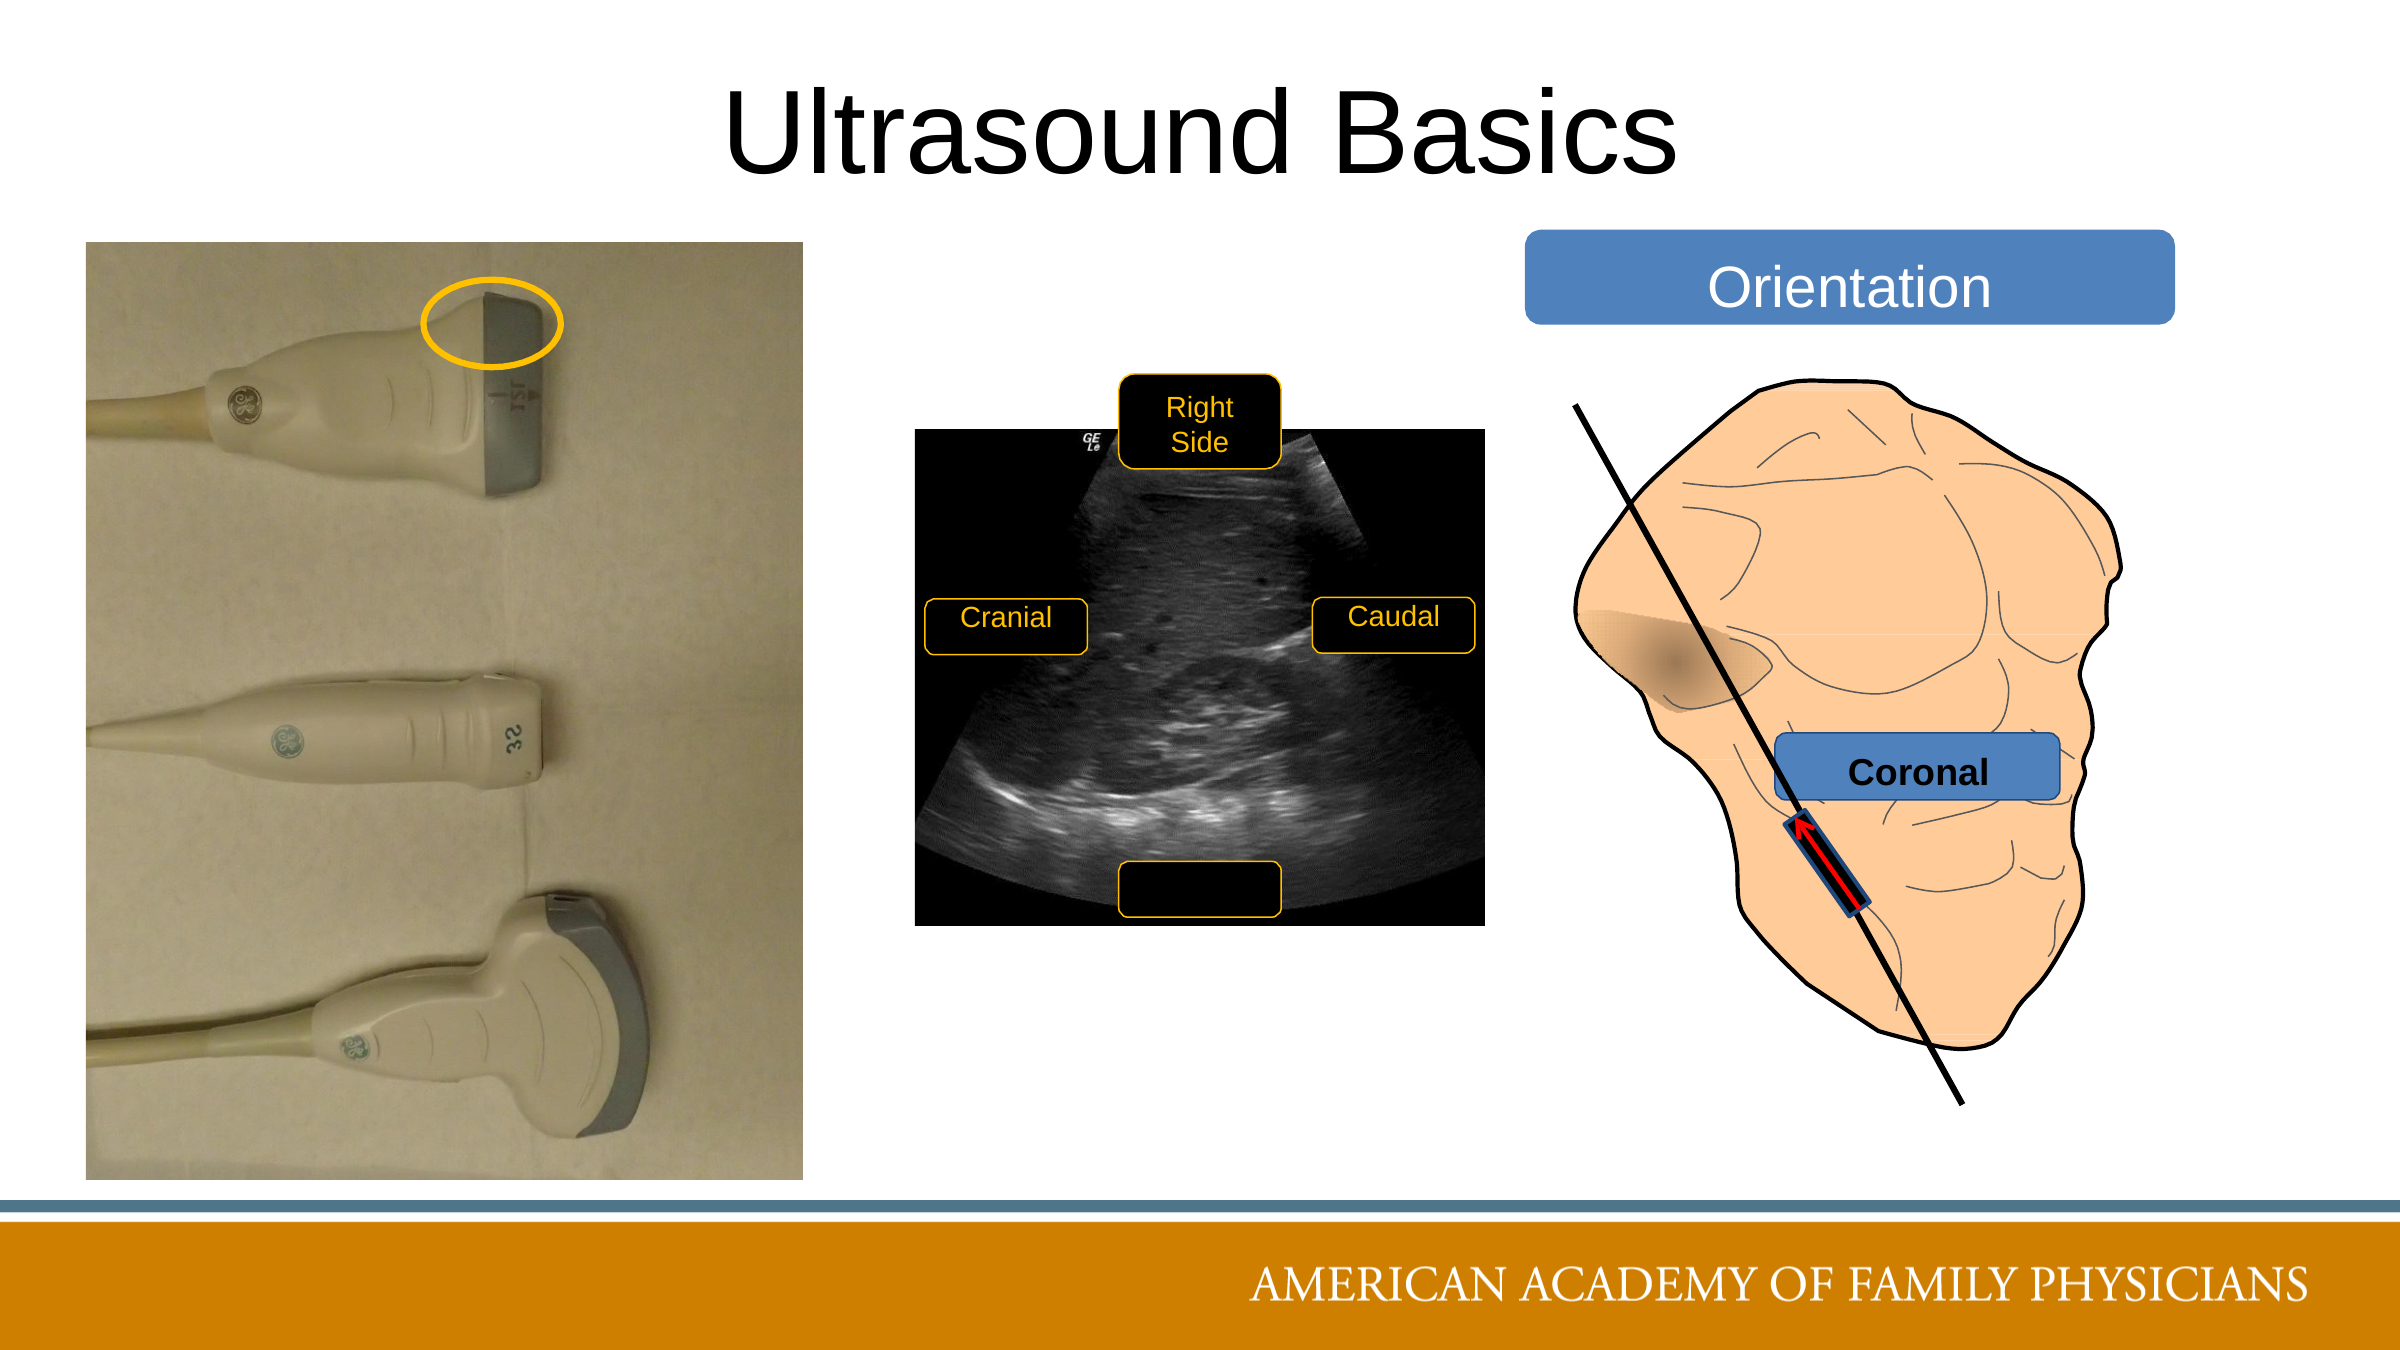

Ultrasound	Basics
Orientation
Right
Side
Caudal
Cranial
Coronal
Midline